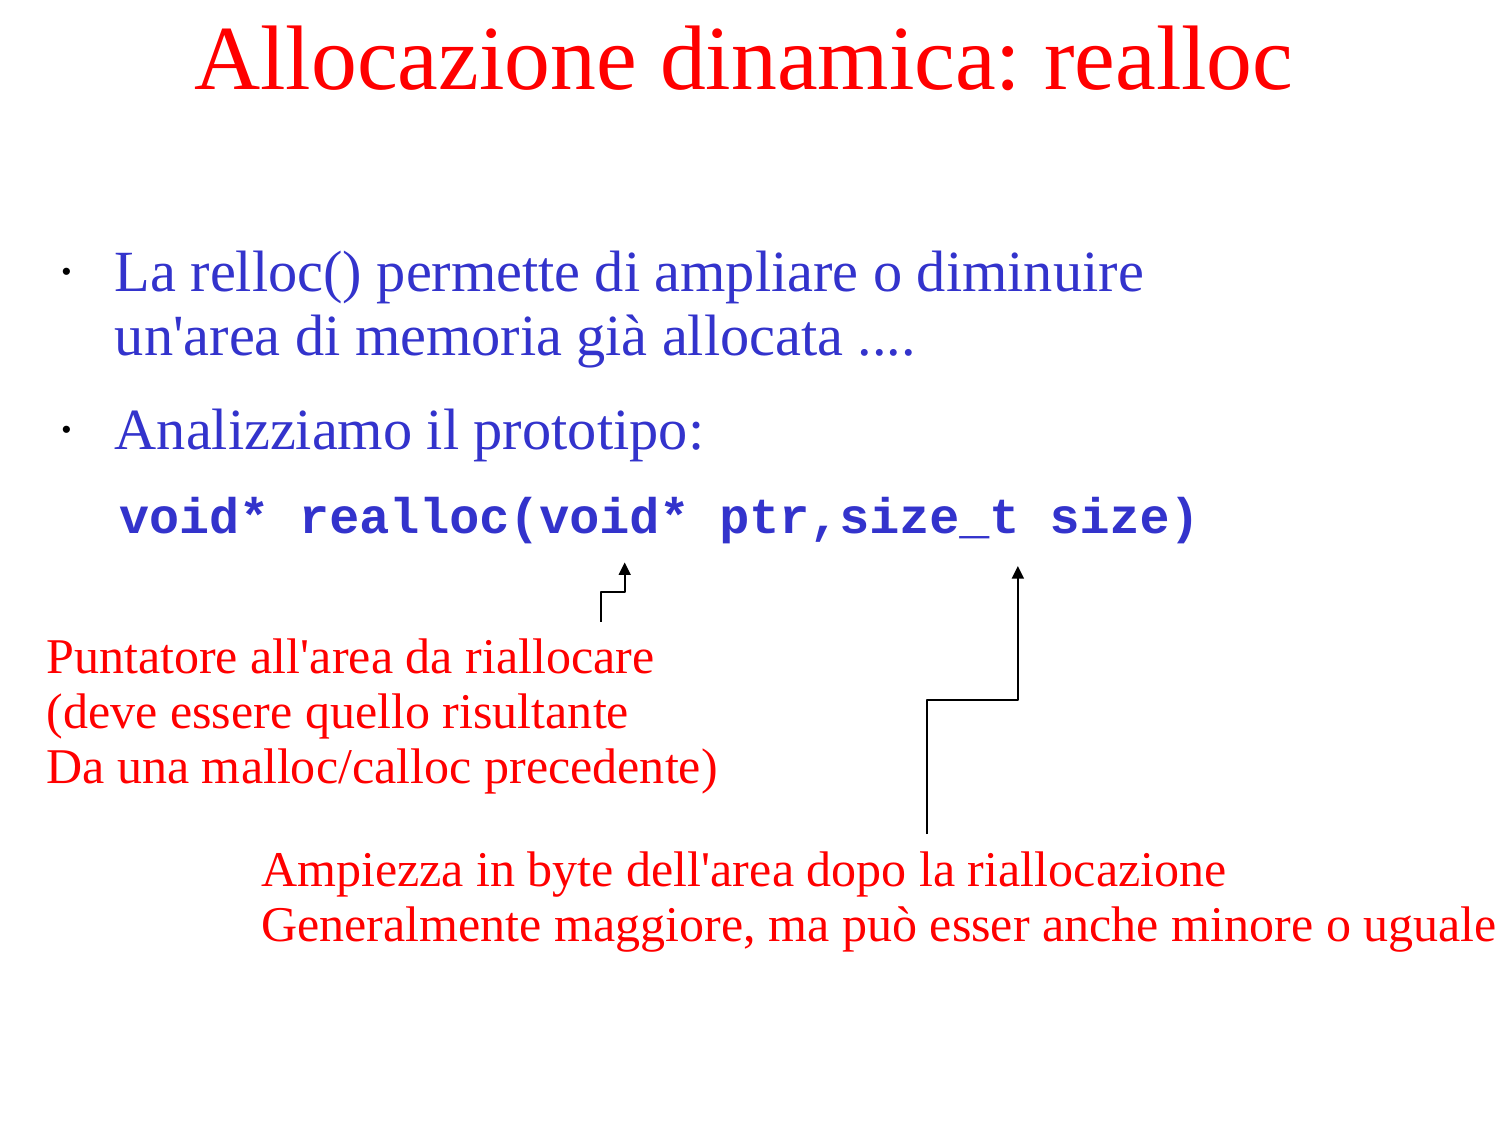

# Allocazione dinamica: realloc
La relloc() permette di ampliare o diminuire un'area di memoria già allocata ....
Analizziamo il prototipo:
void* realloc(void* ptr,size_t size)
Puntatore all'area da riallocare
(deve essere quello risultante
Da una malloc/calloc precedente)
Ampiezza in byte dell'area dopo la riallocazione
Generalmente maggiore, ma può esser anche minore o uguale